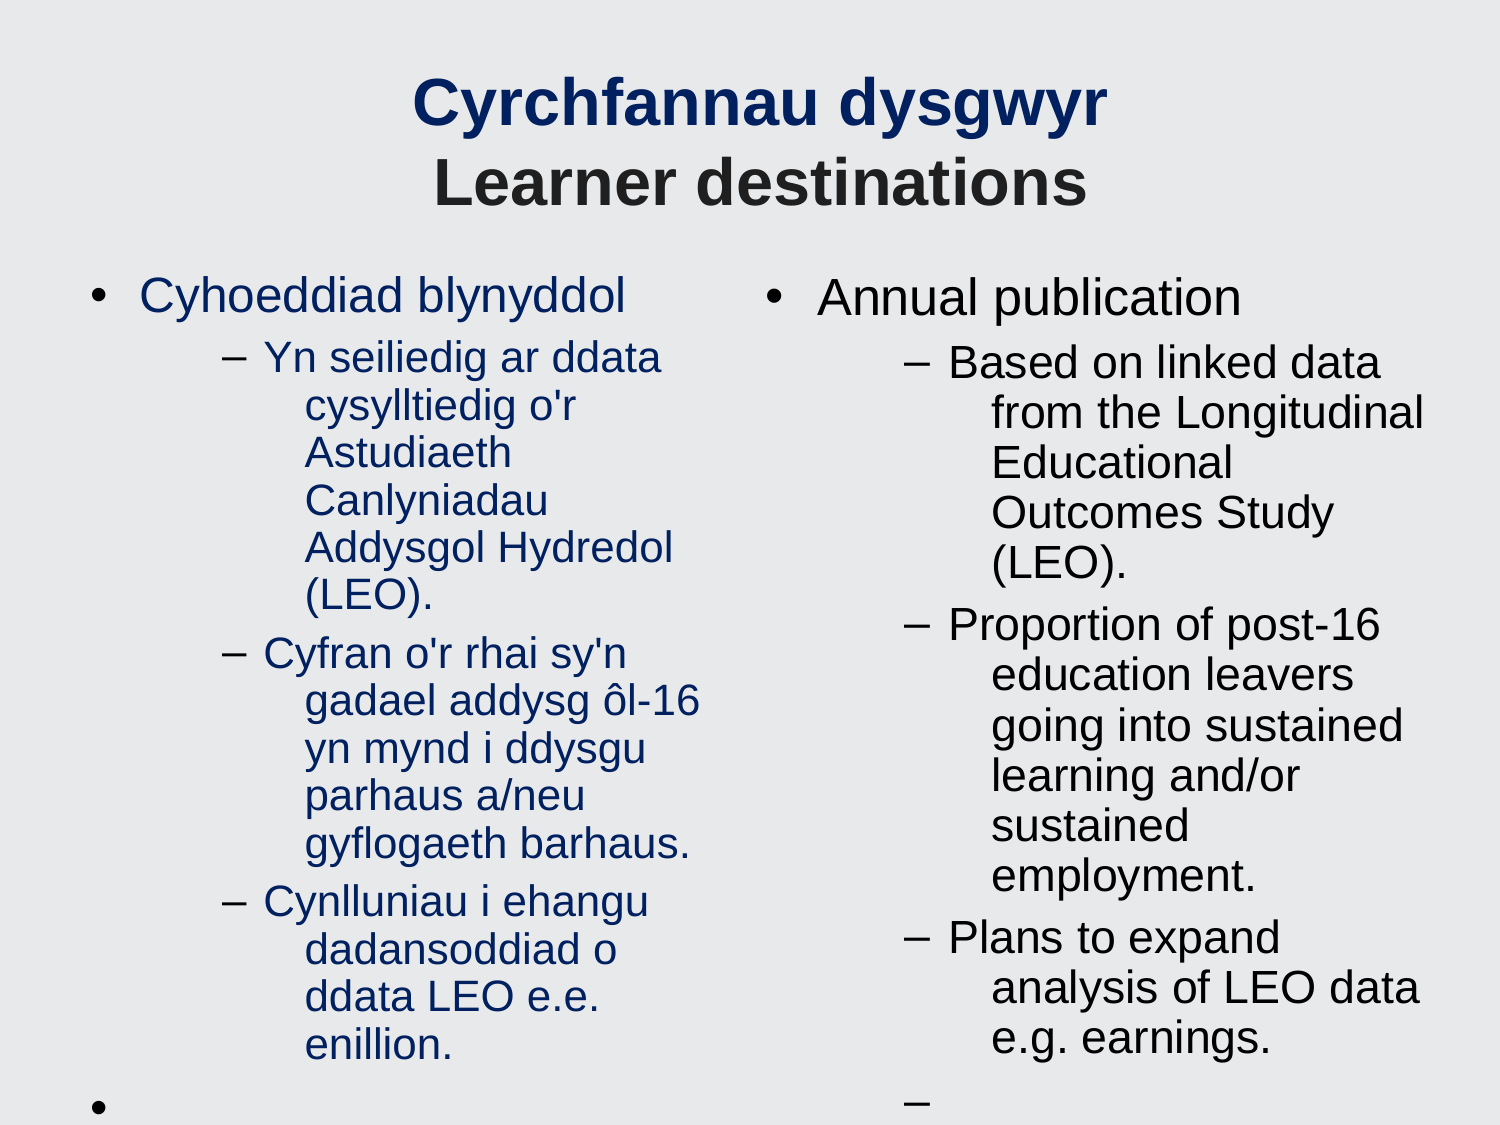

Cyrchfannau dysgwyr
Learner destinations
Cyhoeddiad blynyddol
Yn seiliedig ar ddata cysylltiedig o'r Astudiaeth Canlyniadau Addysgol Hydredol (LEO).
Cyfran o'r rhai sy'n gadael addysg ôl-16 yn mynd i ddysgu parhaus a/neu gyflogaeth barhaus.
Cynlluniau i ehangu dadansoddiad o ddata LEO e.e. enillion.
# Annual publication
Based on linked data from the Longitudinal Educational Outcomes Study (LEO).
Proportion of post-16 education leavers going into sustained learning and/or sustained employment.
Plans to expand analysis of LEO data e.g. earnings.